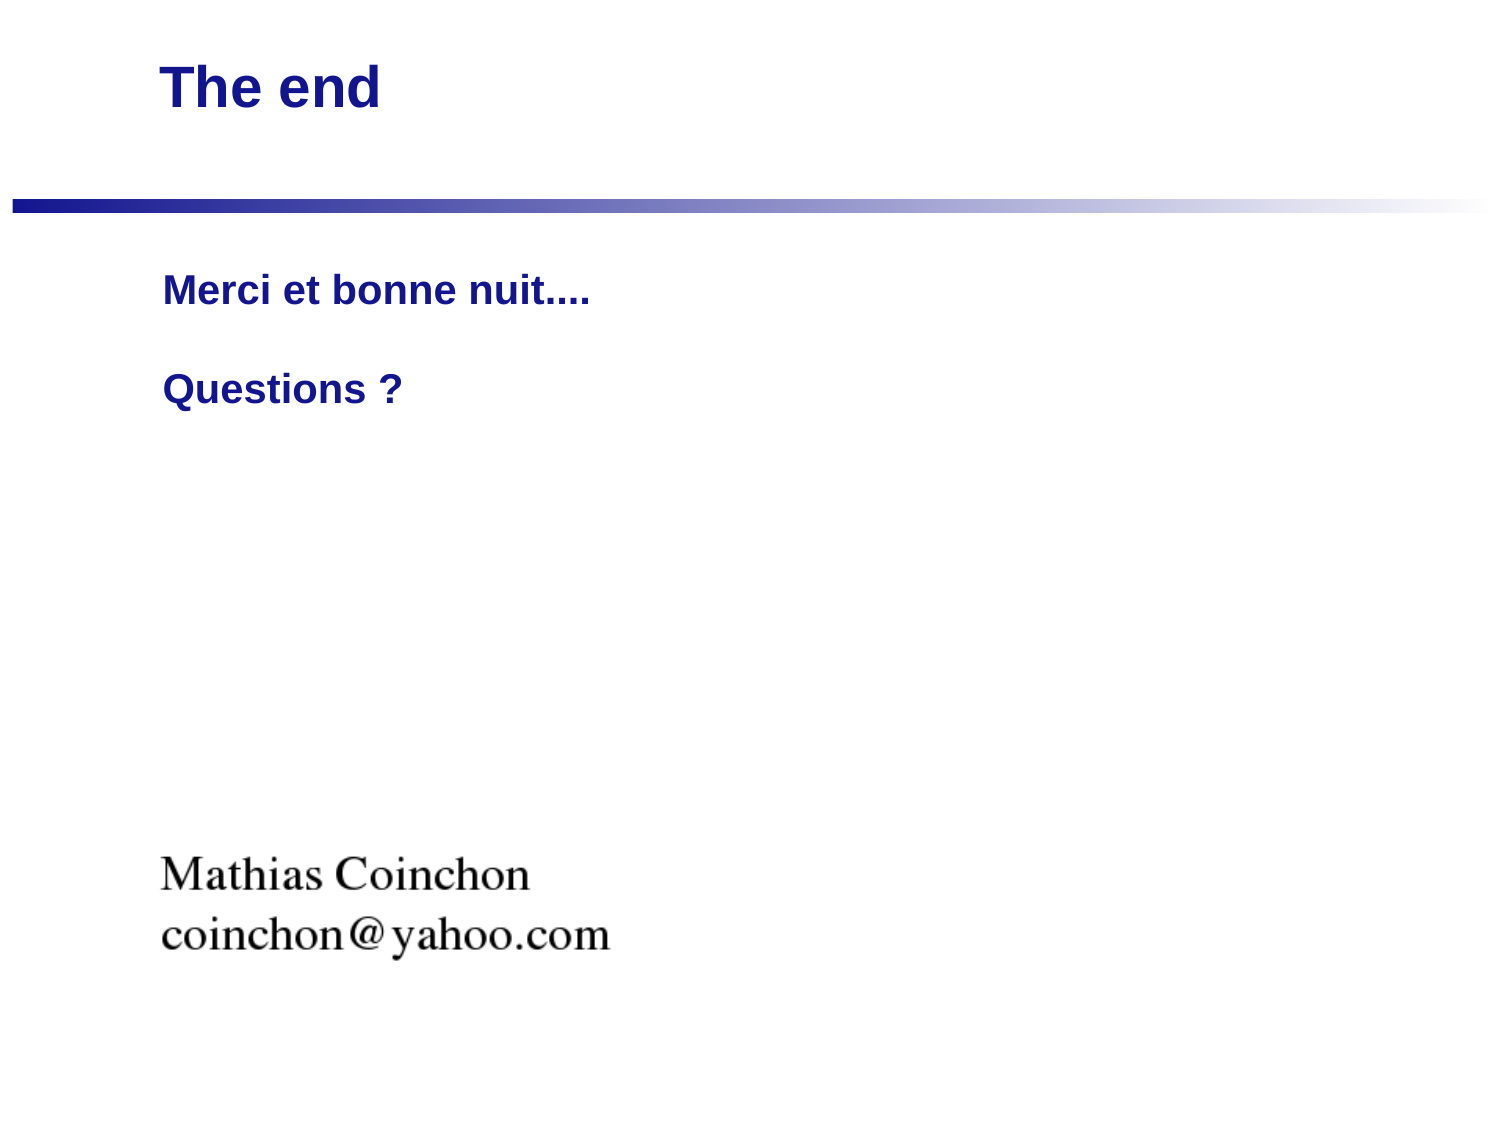

# The end
Merci et bonne nuit....
Questions ?